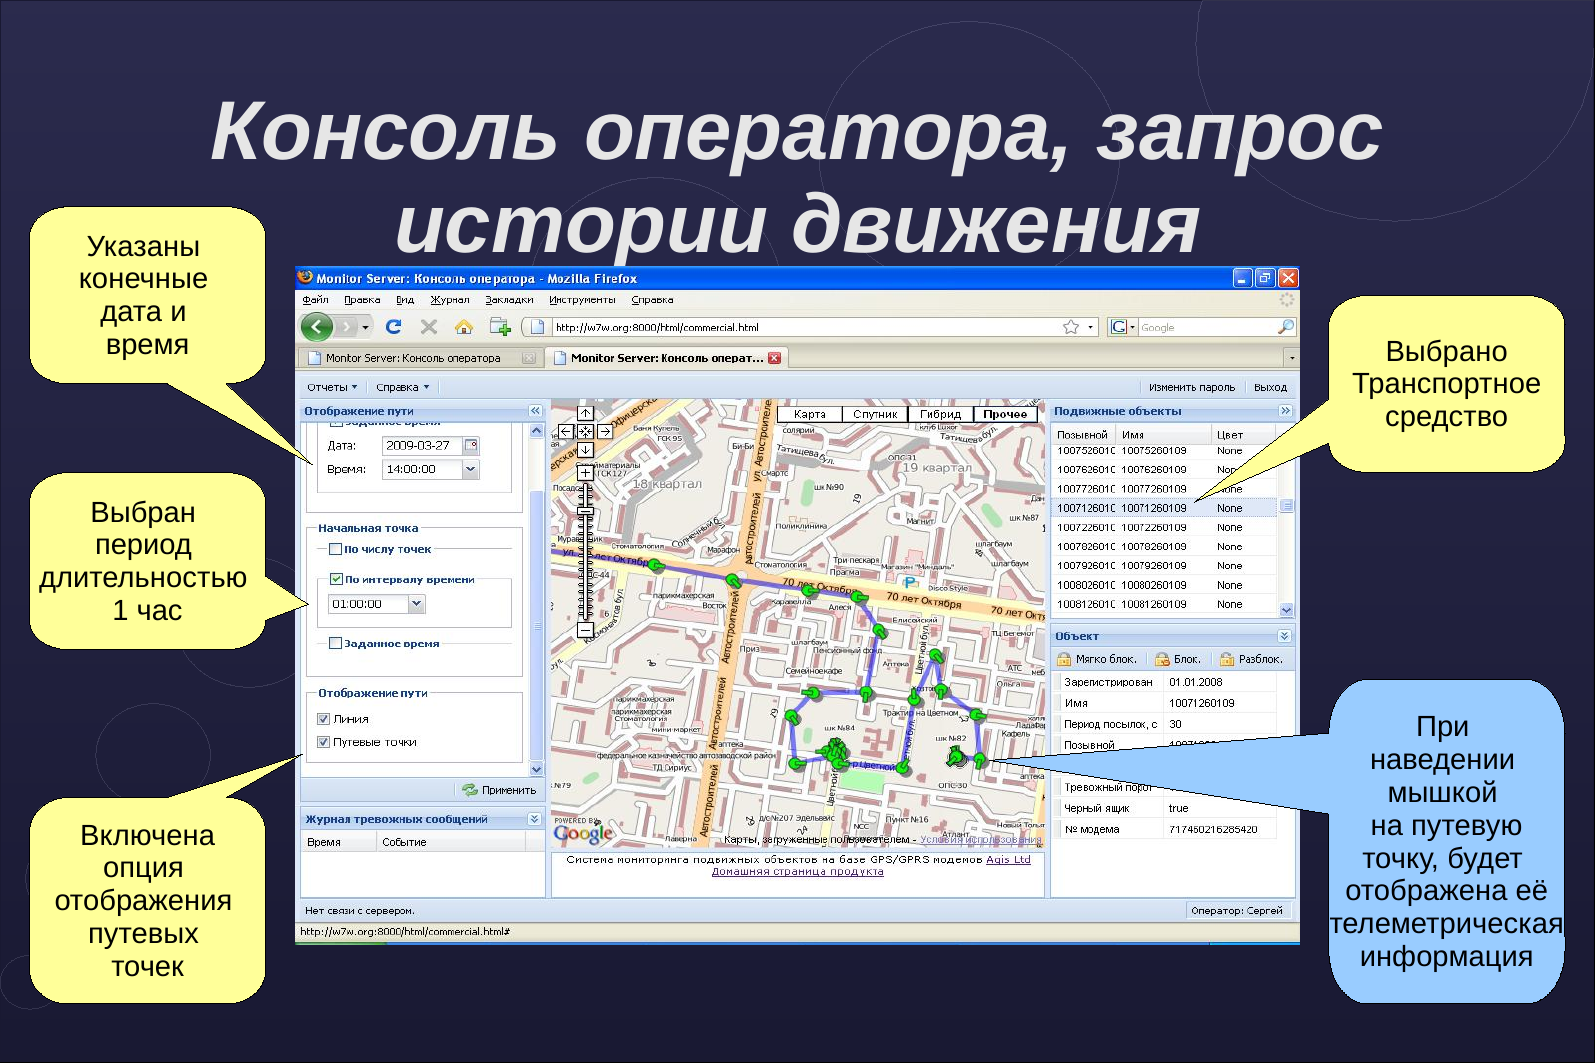

# Консоль оператора, запрос истории движения
Указаны
конечные
дата и
время
Выбрано
Транспортное
средство
Выбран
период
длительностью
1 час
При
наведении
мышкой
на путевую
точку, будет
отображена её
телеметрическая
информация
Включена
опция
отображения
путевых
точек